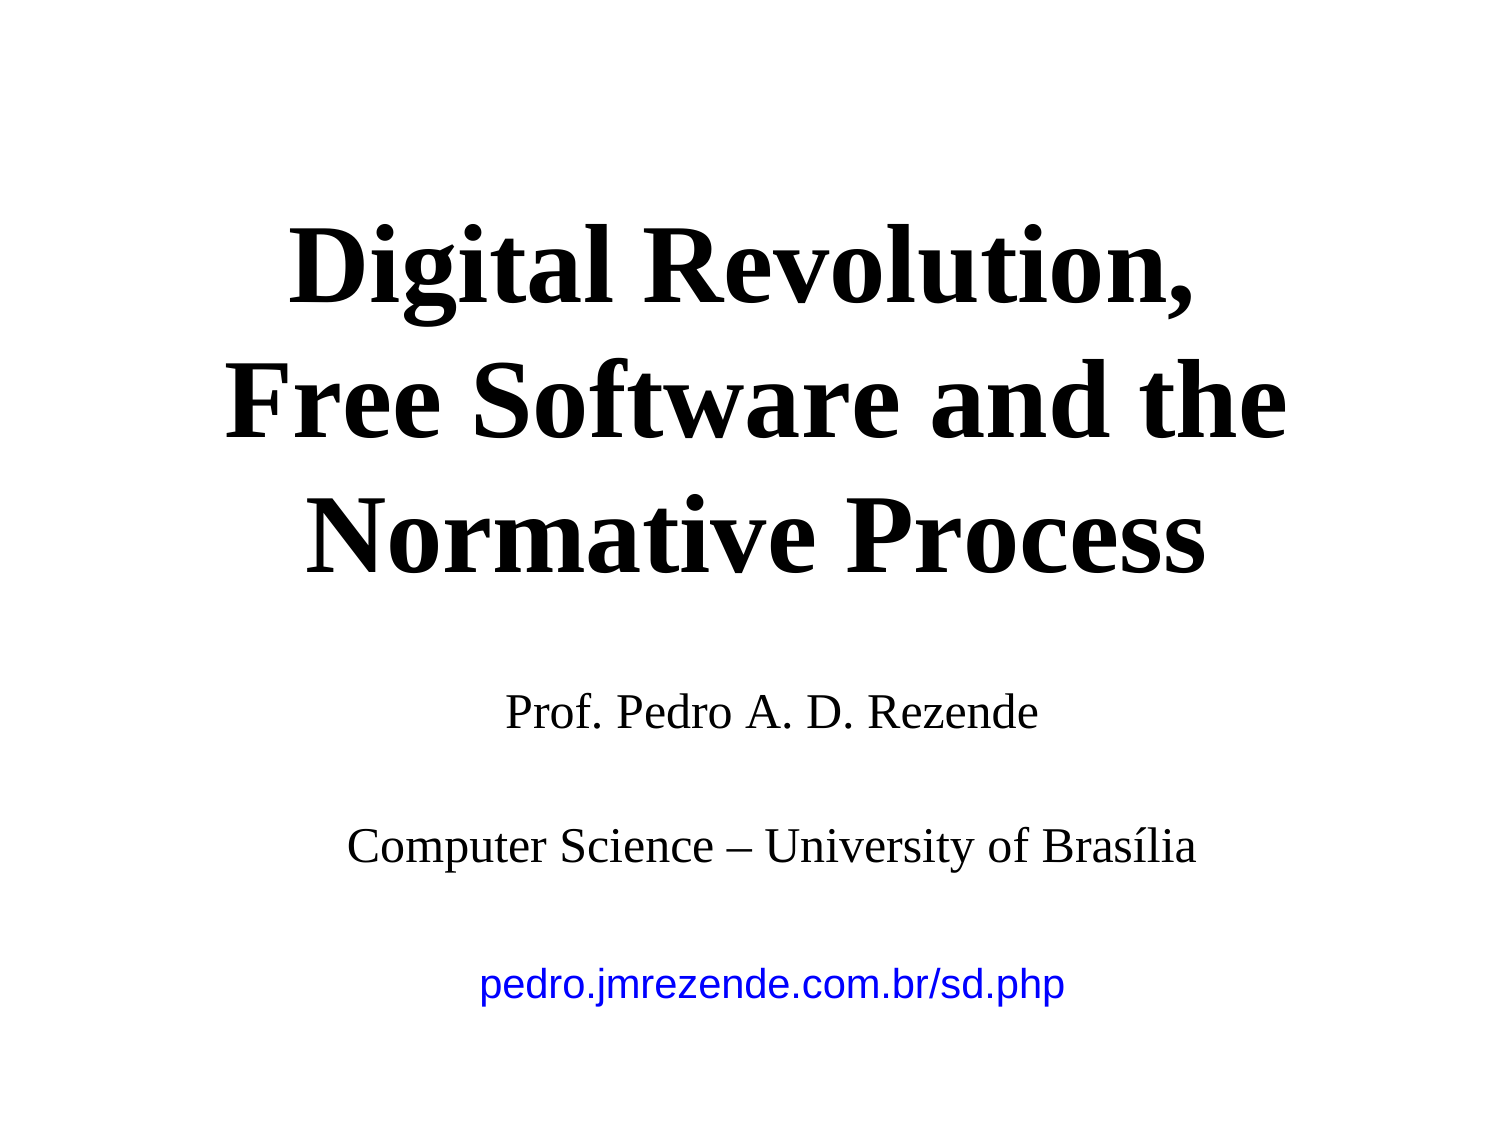

# Digital Revolution, Free Software and the Normative Process
Prof. Pedro A. D. Rezende
Computer Science – University of Brasília
pedro.jmrezende.com.br/sd.php